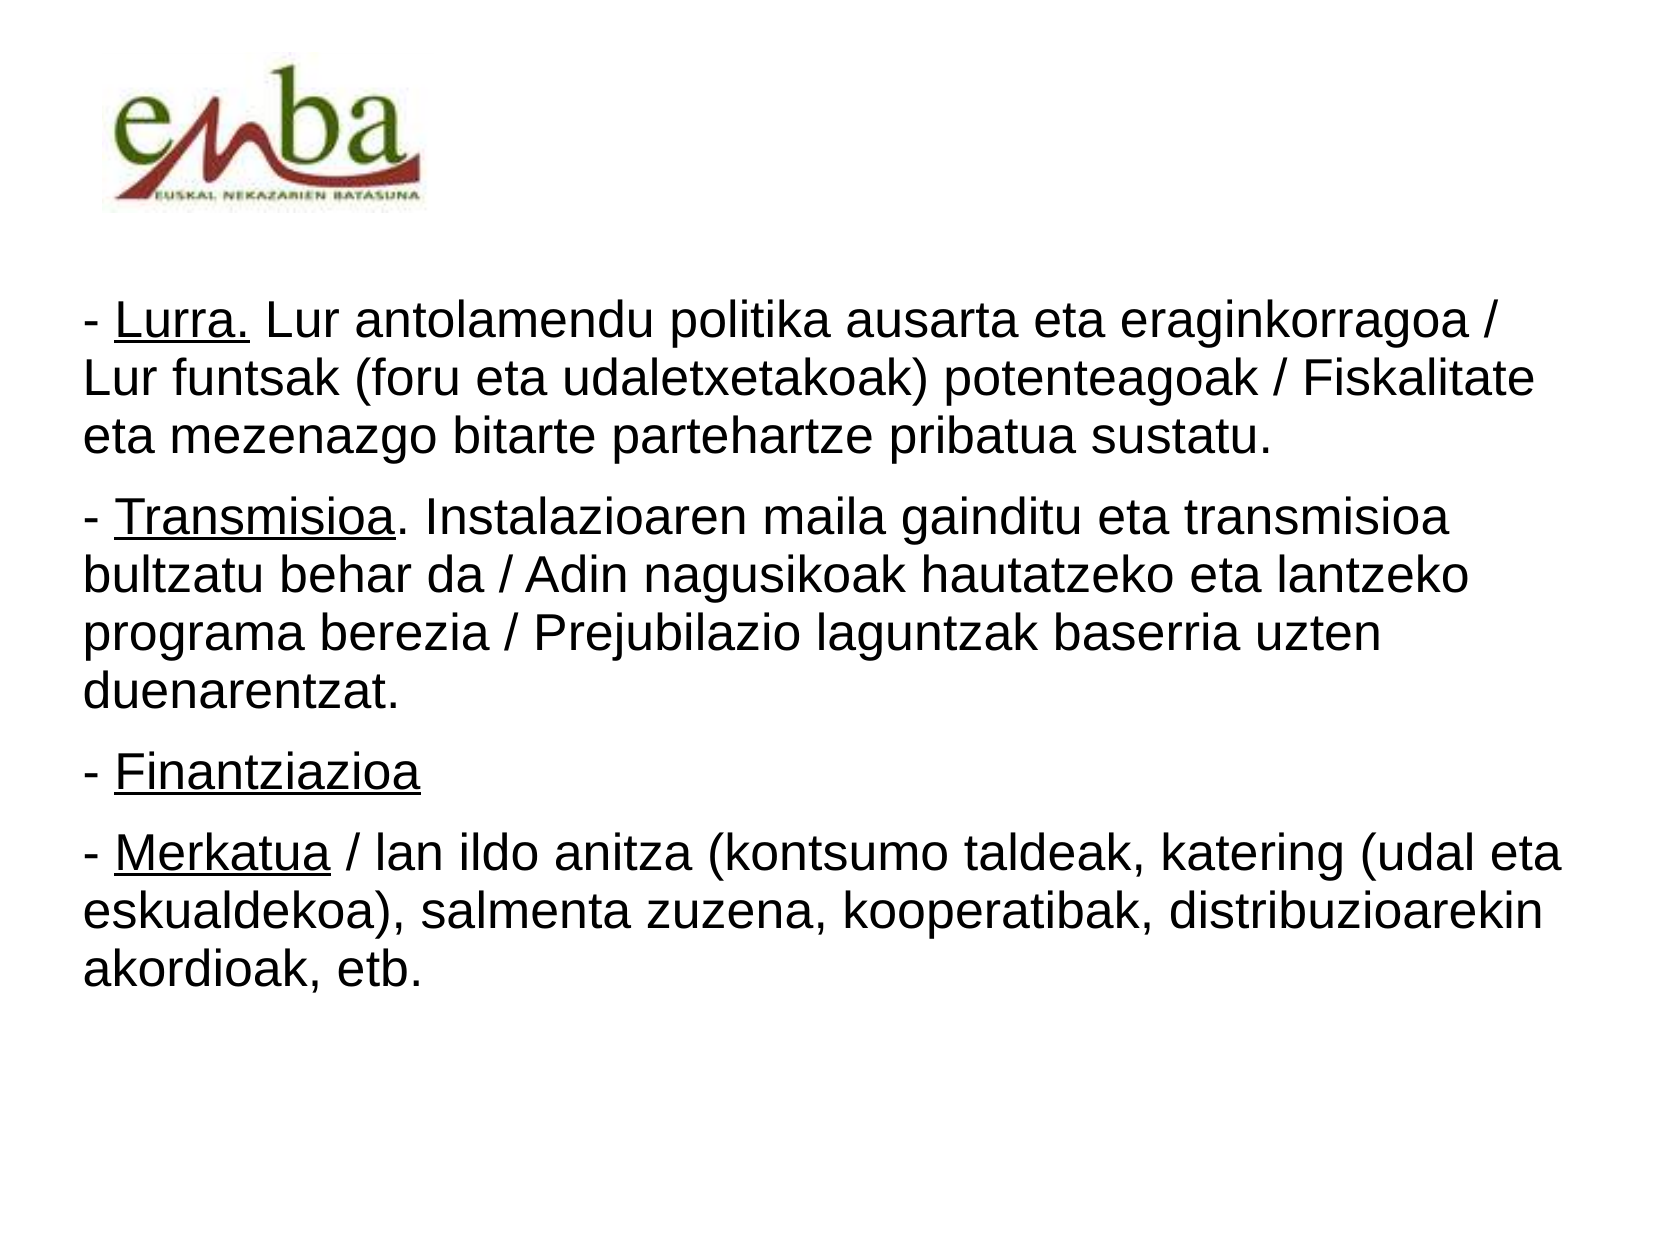

#
- Lurra. Lur antolamendu politika ausarta eta eraginkorragoa / Lur funtsak (foru eta udaletxetakoak) potenteagoak / Fiskalitate eta mezenazgo bitarte partehartze pribatua sustatu.
- Transmisioa. Instalazioaren maila gainditu eta transmisioa bultzatu behar da / Adin nagusikoak hautatzeko eta lantzeko programa berezia / Prejubilazio laguntzak baserria uzten duenarentzat.
- Finantziazioa
- Merkatua / lan ildo anitza (kontsumo taldeak, katering (udal eta eskualdekoa), salmenta zuzena, kooperatibak, distribuzioarekin akordioak, etb.